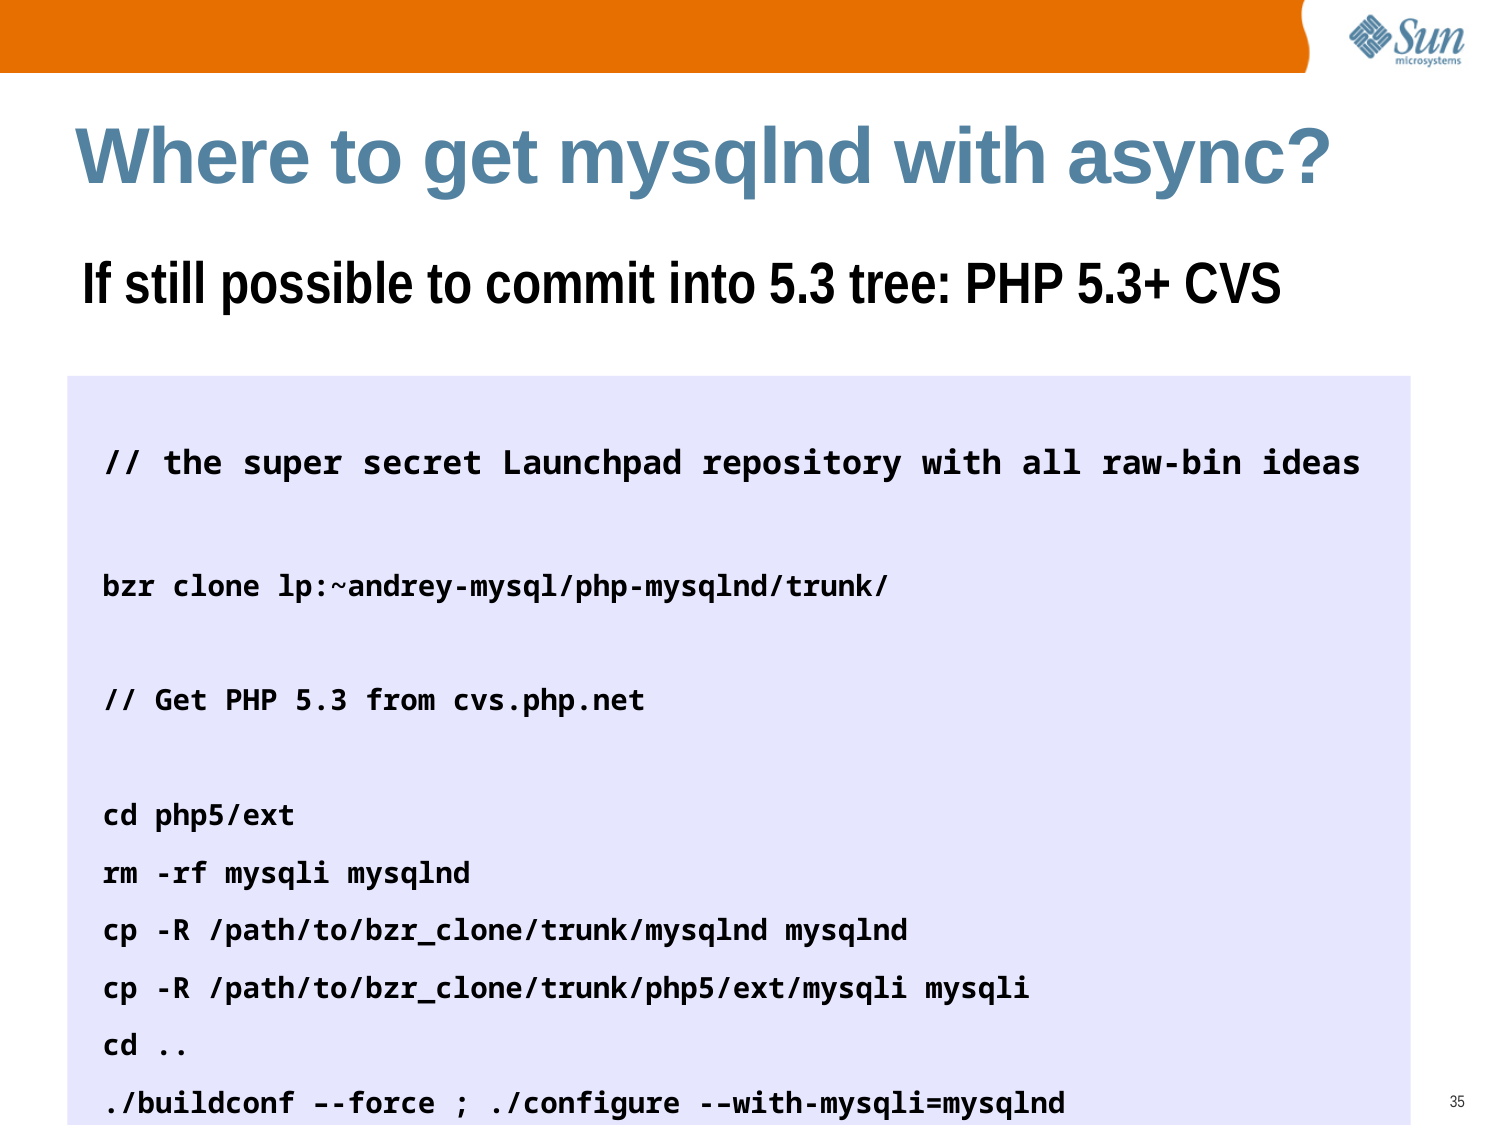

# Where to get mysqlnd with async?
If still possible to commit into 5.3 tree: PHP 5.3+ CVS
// the super secret Launchpad repository with all raw-bin ideas
bzr clone lp:~andrey-mysql/php-mysqlnd/trunk/
// Get PHP 5.3 from cvs.php.net
cd php5/ext
rm -rf mysqli mysqlnd
cp -R /path/to/bzr_clone/trunk/mysqlnd mysqlnd
cp -R /path/to/bzr_clone/trunk/php5/ext/mysqli mysqli
cd ..
./buildconf –-force ; ./configure -–with-mysqli=mysqlnd
make clean; make